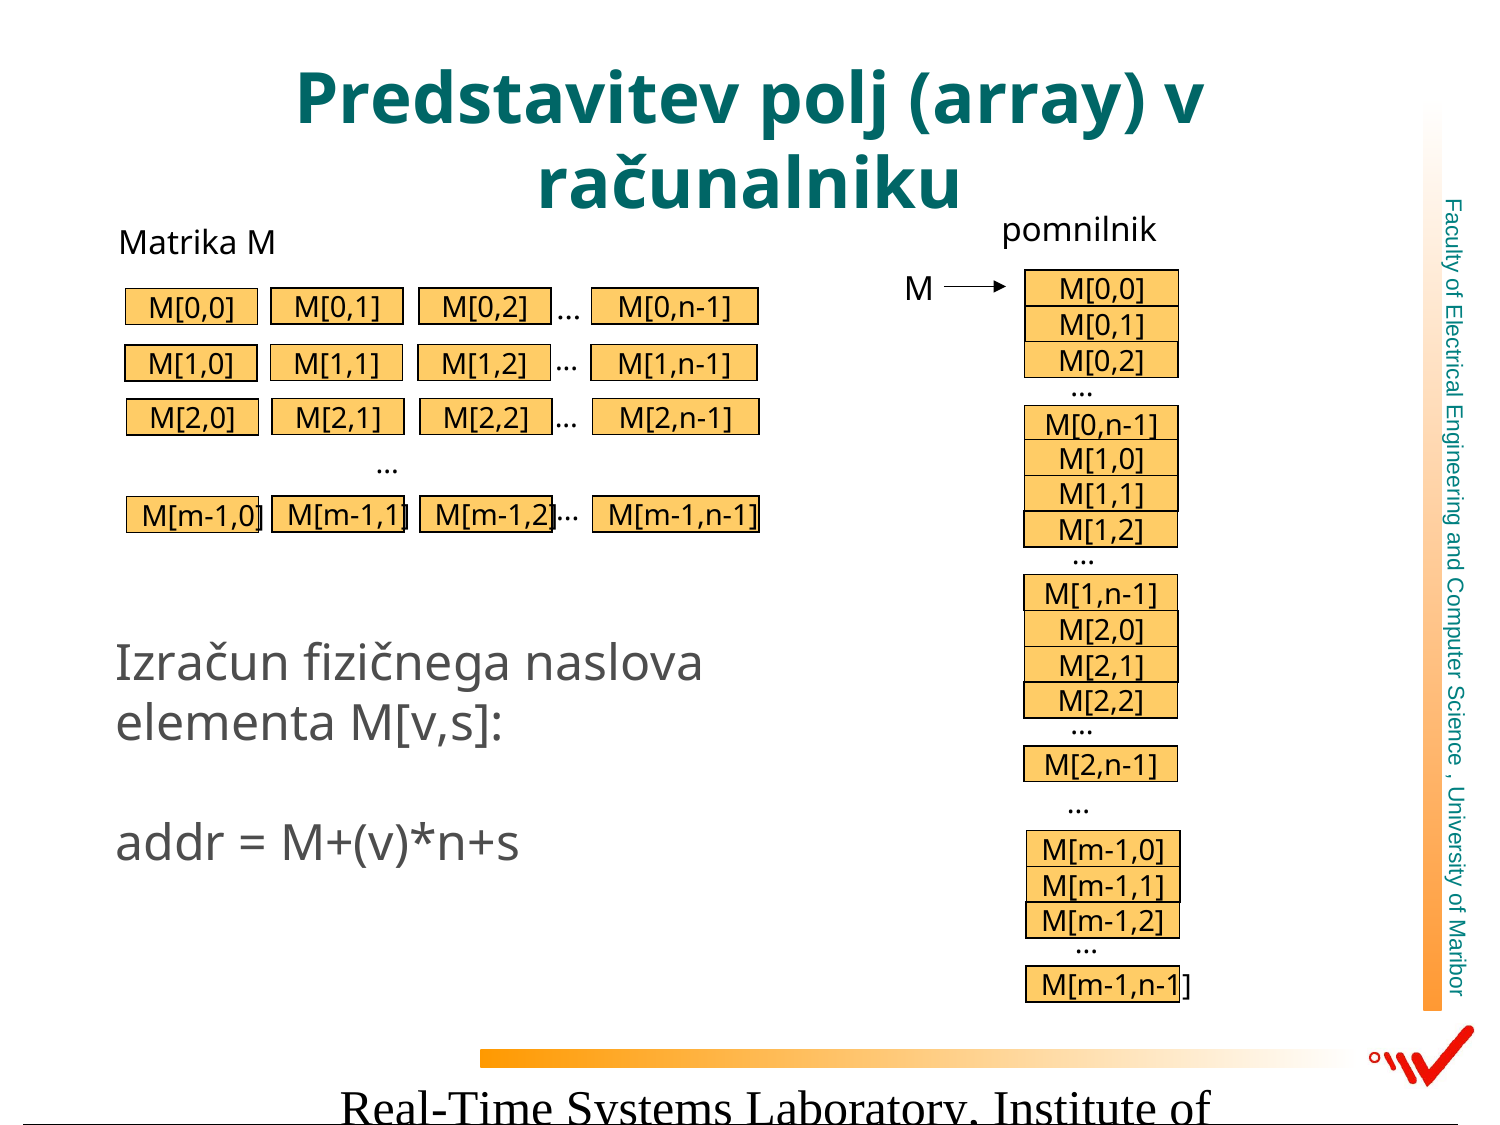

# Predstavitev polj (array) v računalniku
pomnilnik
Matrika M
M
M[0,0]
...
M[0,1]
M[0,2]
M[0,n-1]
M[0,0]
M[0,1]
...
M[0,2]
M[1,1]
M[1,2]
M[1,n-1]
M[1,0]
...
...
M[2,1]
M[2,2]
M[2,n-1]
M[2,0]
M[0,n-1]
...
M[1,0]
M[1,1]
...
M[m-1,1]
M[m-1,2]
M[m-1,n-1]
M[m-1,0]
M[1,2]
...
M[1,n-1]
M[2,0]
Izračun fizičnega naslova
elementa M[v,s]:
addr = M+(v)*n+s
M[2,1]
M[2,2]
...
M[2,n-1]
...
M[m-1,0]
M[m-1,1]
M[m-1,2]
...
M[m-1,n-1]